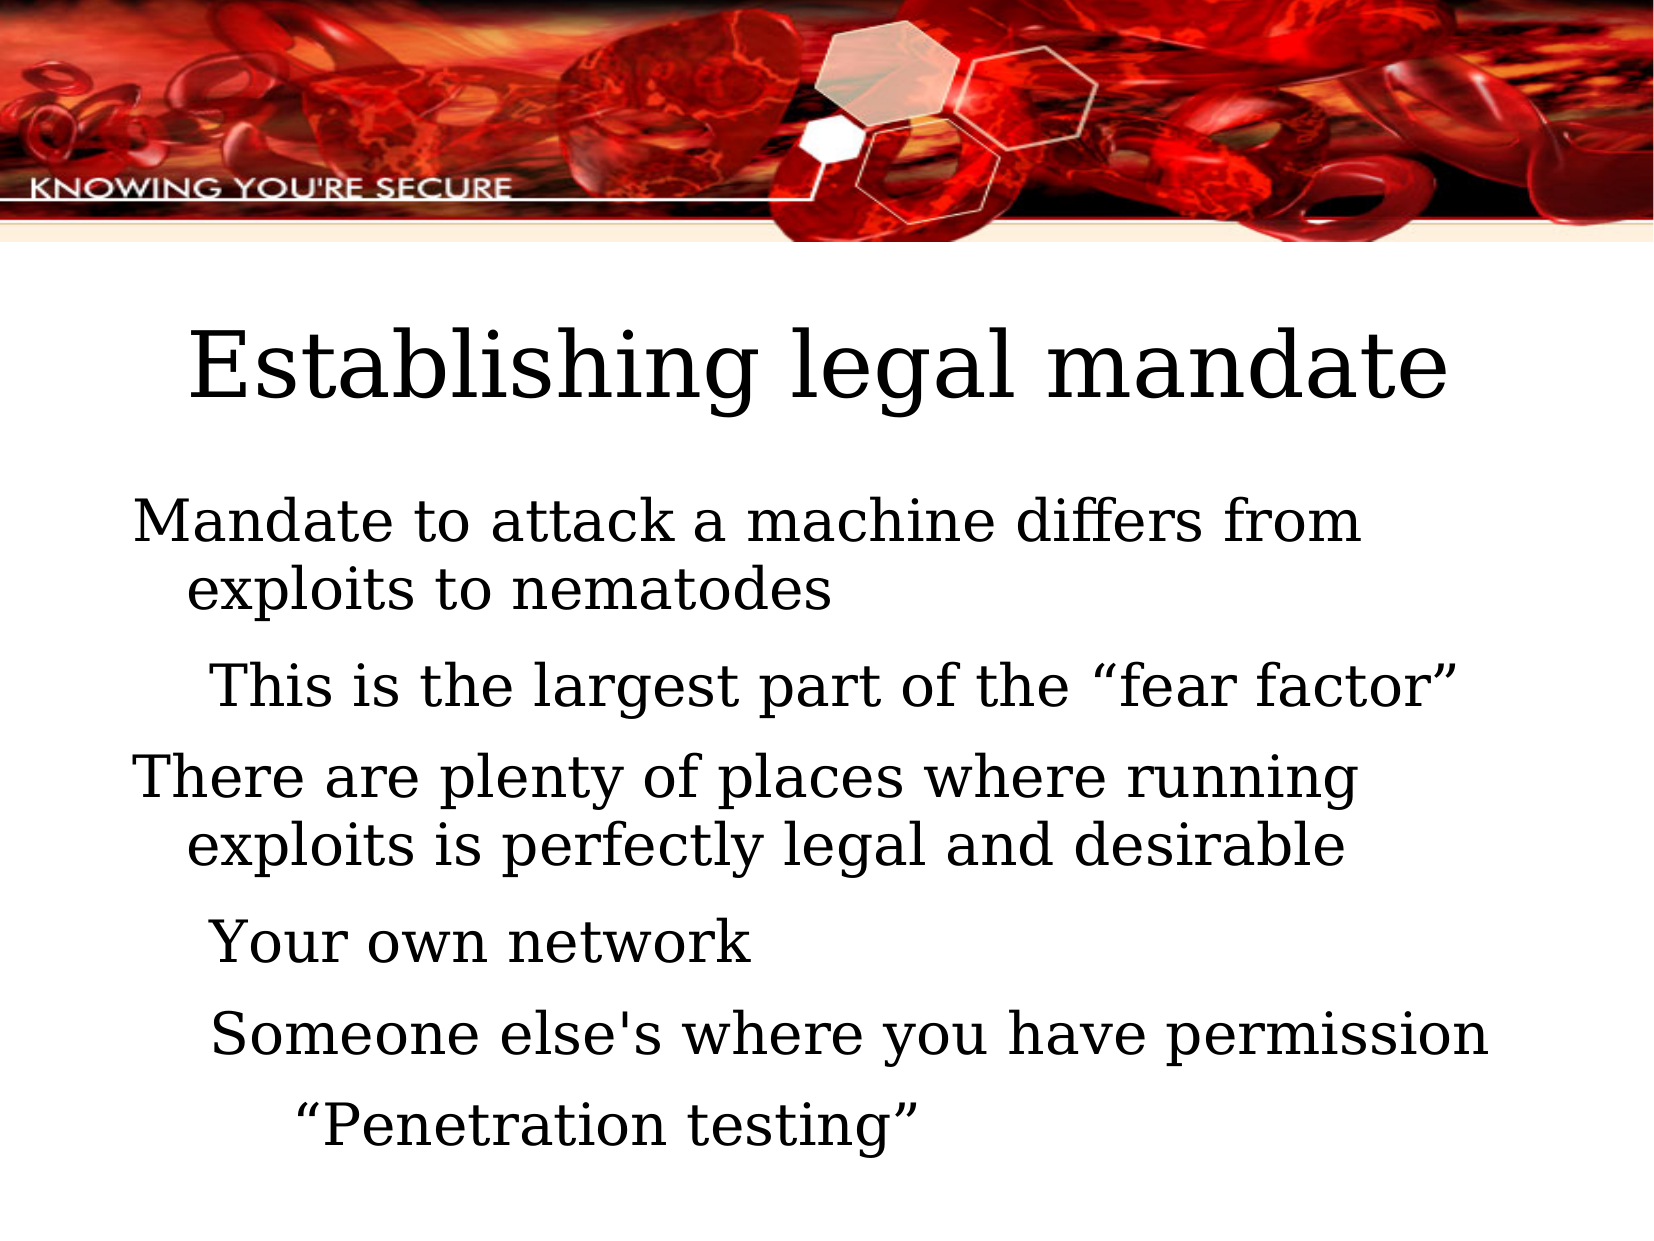

# Establishing legal mandate
Mandate to attack a machine differs from exploits to nematodes
This is the largest part of the “fear factor”
There are plenty of places where running exploits is perfectly legal and desirable
Your own network
Someone else's where you have permission
“Penetration testing”